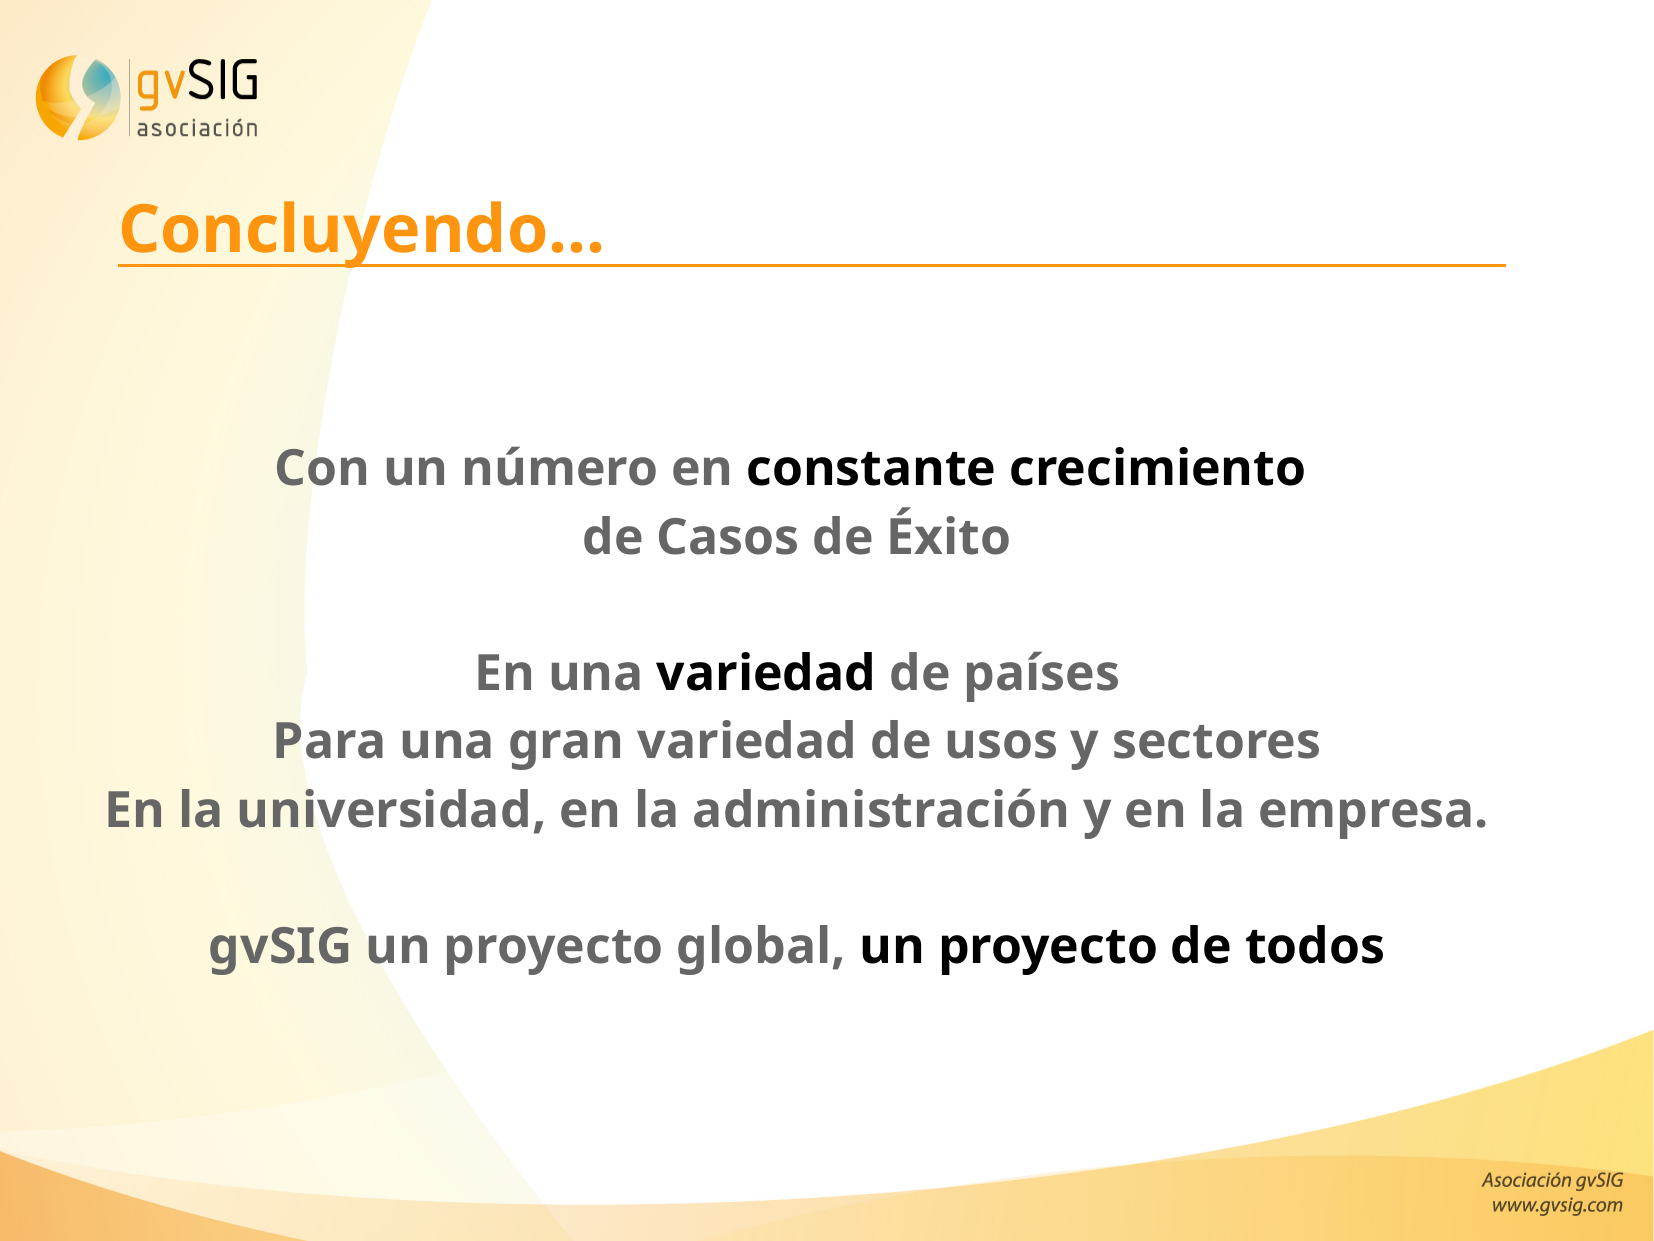

# Concluyendo...
Con un número en constante crecimiento
de Casos de Éxito
En una variedad de países
Para una gran variedad de usos y sectores
En la universidad, en la administración y en la empresa.
gvSIG un proyecto global, un proyecto de todos